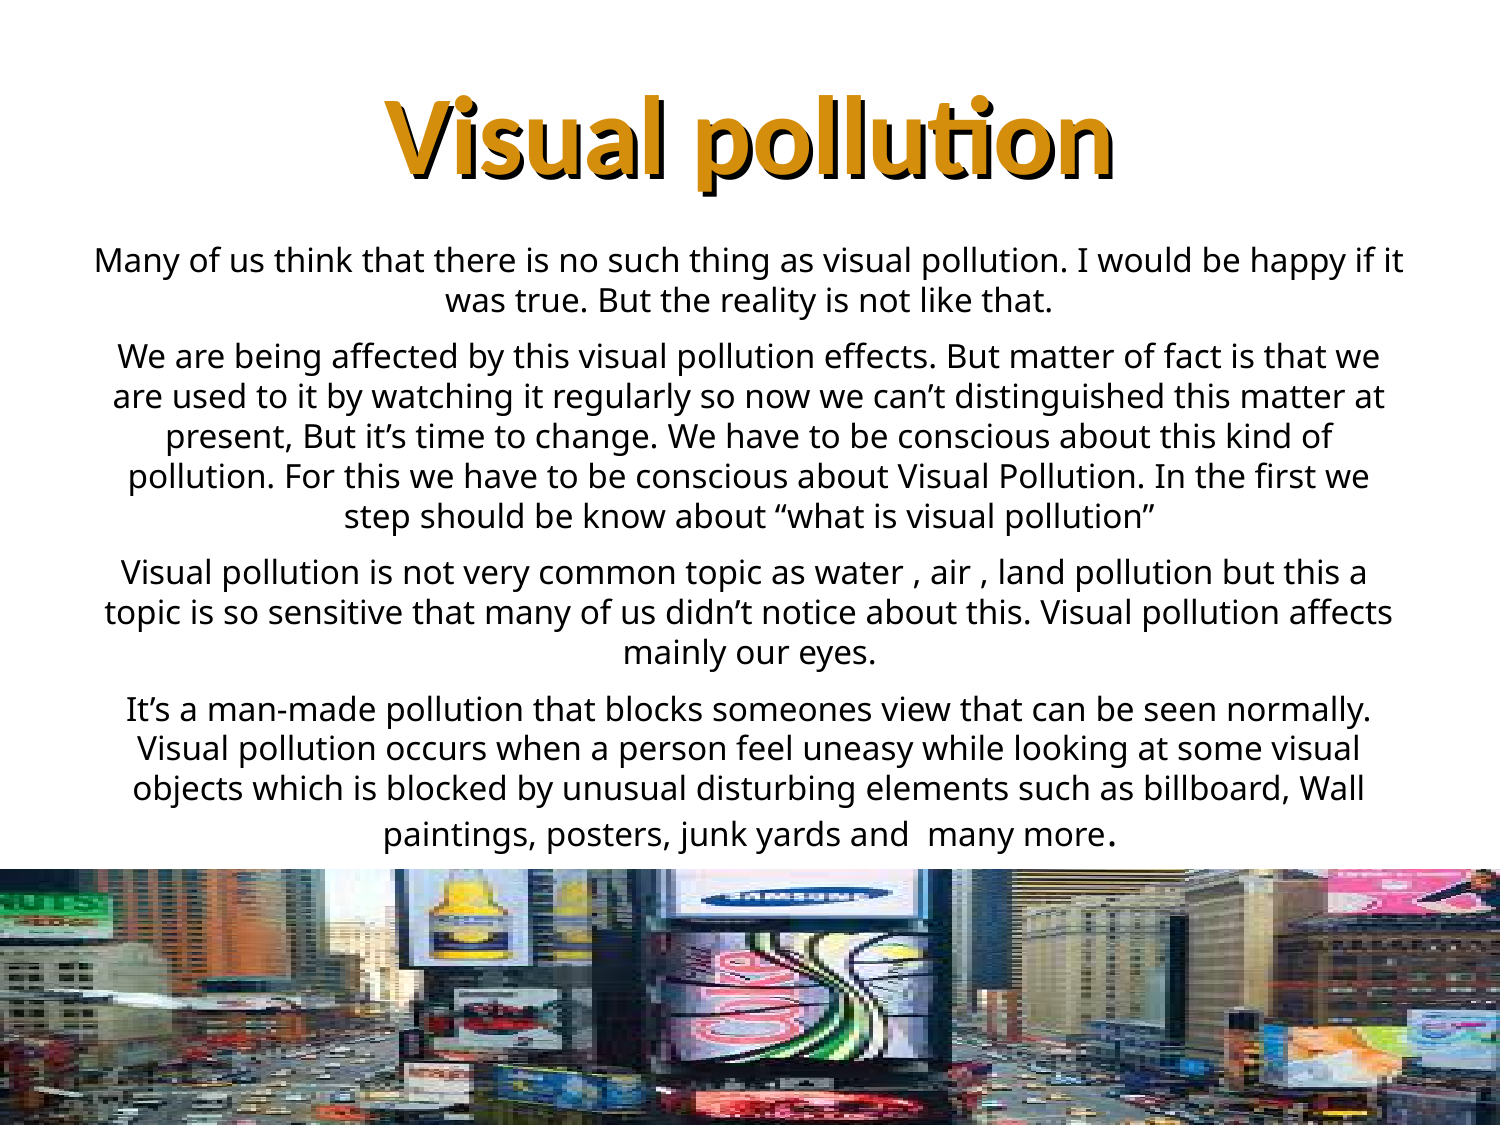

Visual pollution
# Many of us think that there is no such thing as visual pollution. I would be happy if it was true. But the reality is not like that.
We are being affected by this visual pollution effects. But matter of fact is that we are used to it by watching it regularly so now we can’t distinguished this matter at present, But it’s time to change. We have to be conscious about this kind of pollution. For this we have to be conscious about Visual Pollution. In the first we step should be know about “what is visual pollution”
Visual pollution is not very common topic as water , air , land pollution but this a topic is so sensitive that many of us didn’t notice about this. Visual pollution affects mainly our eyes.
It’s a man-made pollution that blocks someones view that can be seen normally. Visual pollution occurs when a person feel uneasy while looking at some visual objects which is blocked by unusual disturbing elements such as billboard, Wall paintings, posters, junk yards and many more.